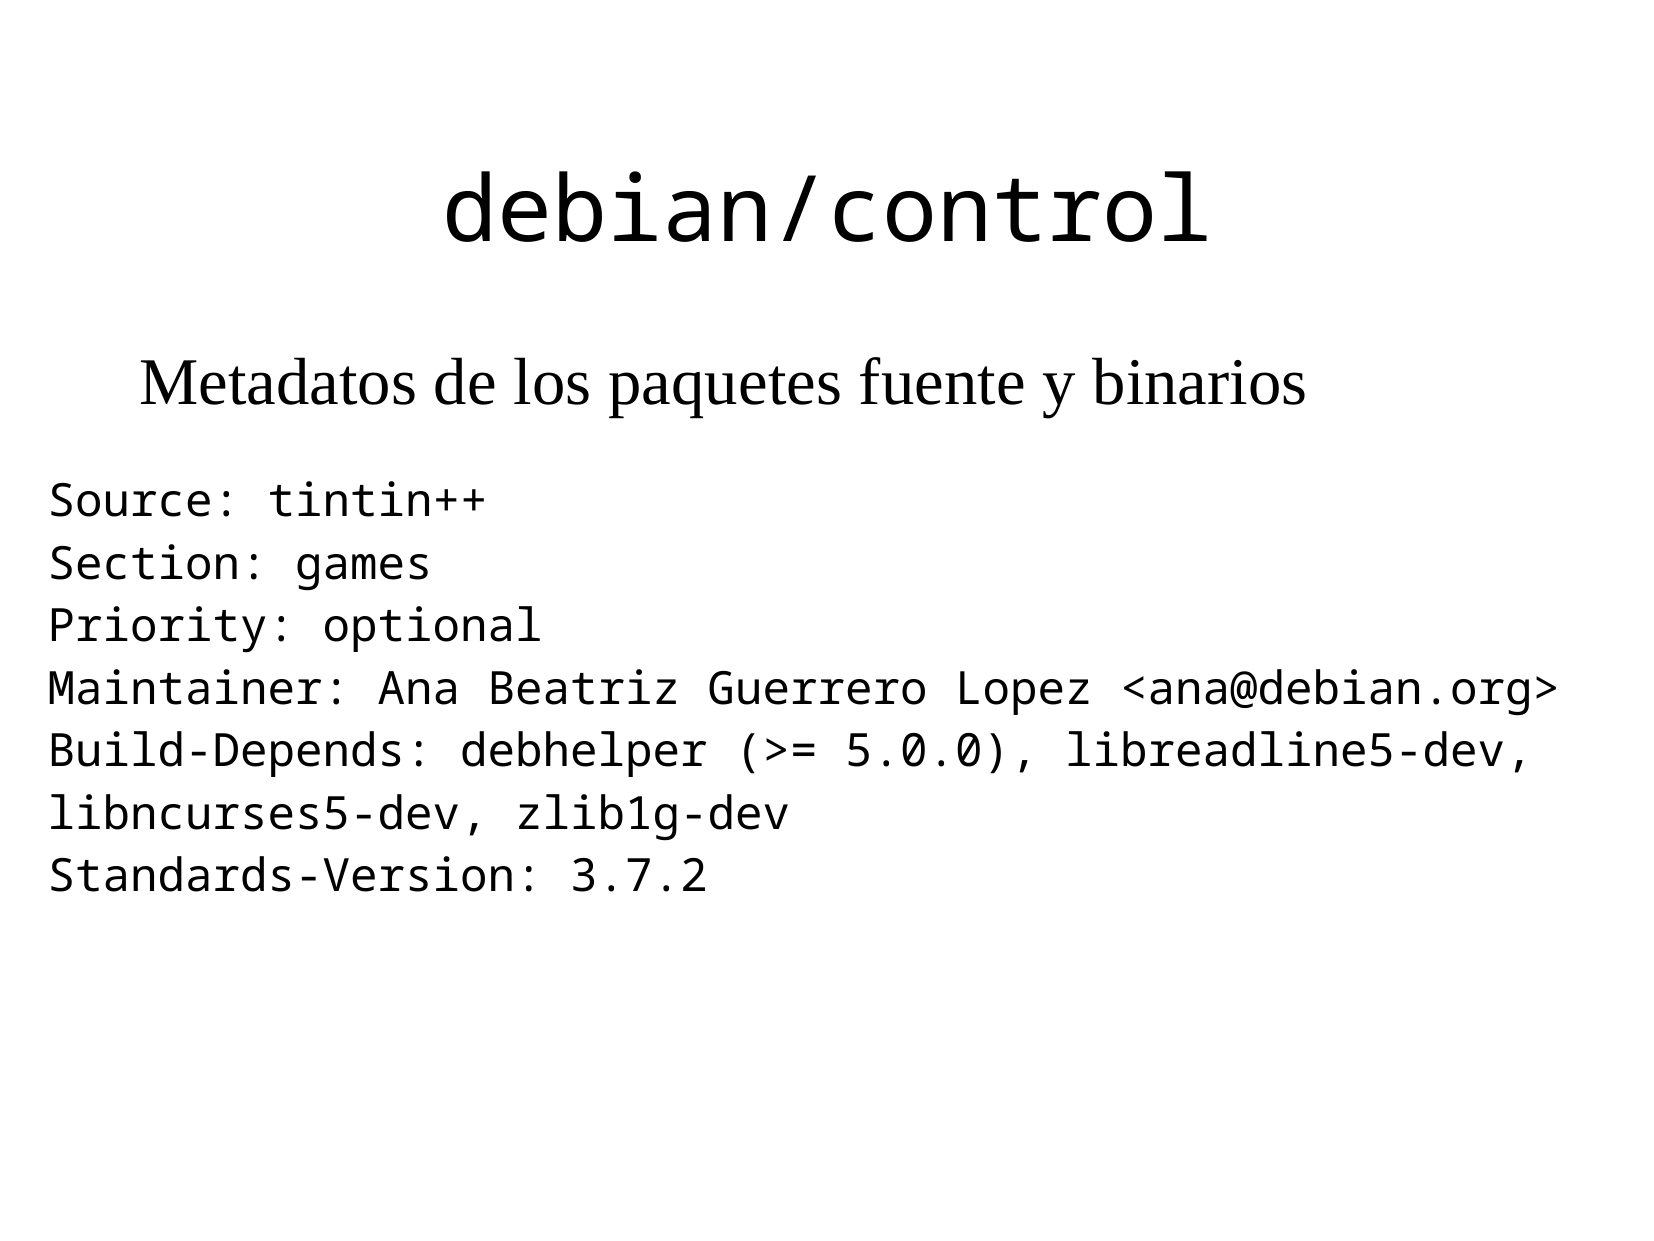

# debian/control
Metadatos de los paquetes fuente y binarios
Source: tintin++
Section: games
Priority: optional
Maintainer: Ana Beatriz Guerrero Lopez <ana@debian.org>
Build-Depends: debhelper (>= 5.0.0), libreadline5-dev,
libncurses5-dev, zlib1g-dev
Standards-Version: 3.7.2